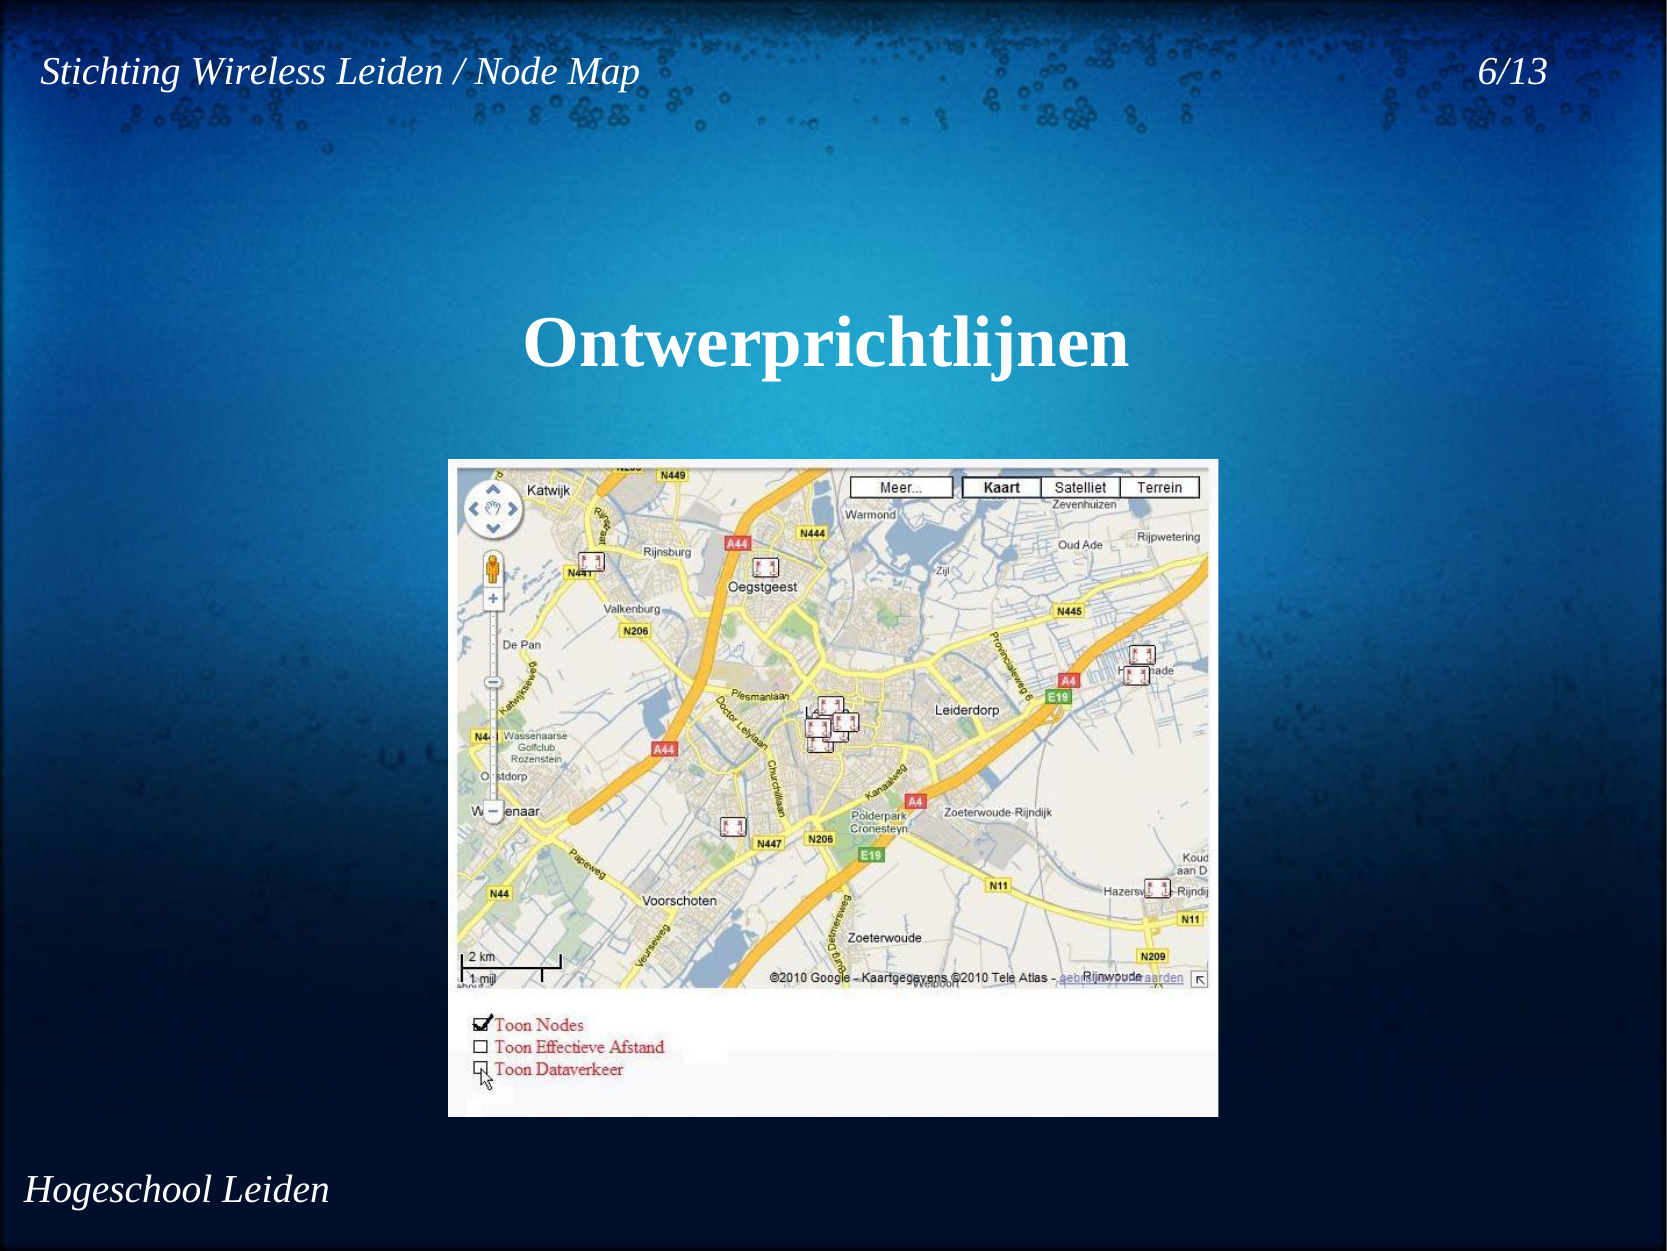

# Stichting Wireless Leiden / Node Map                                                                                    6/13
Ontwerprichtlijnen
Hogeschool Leiden